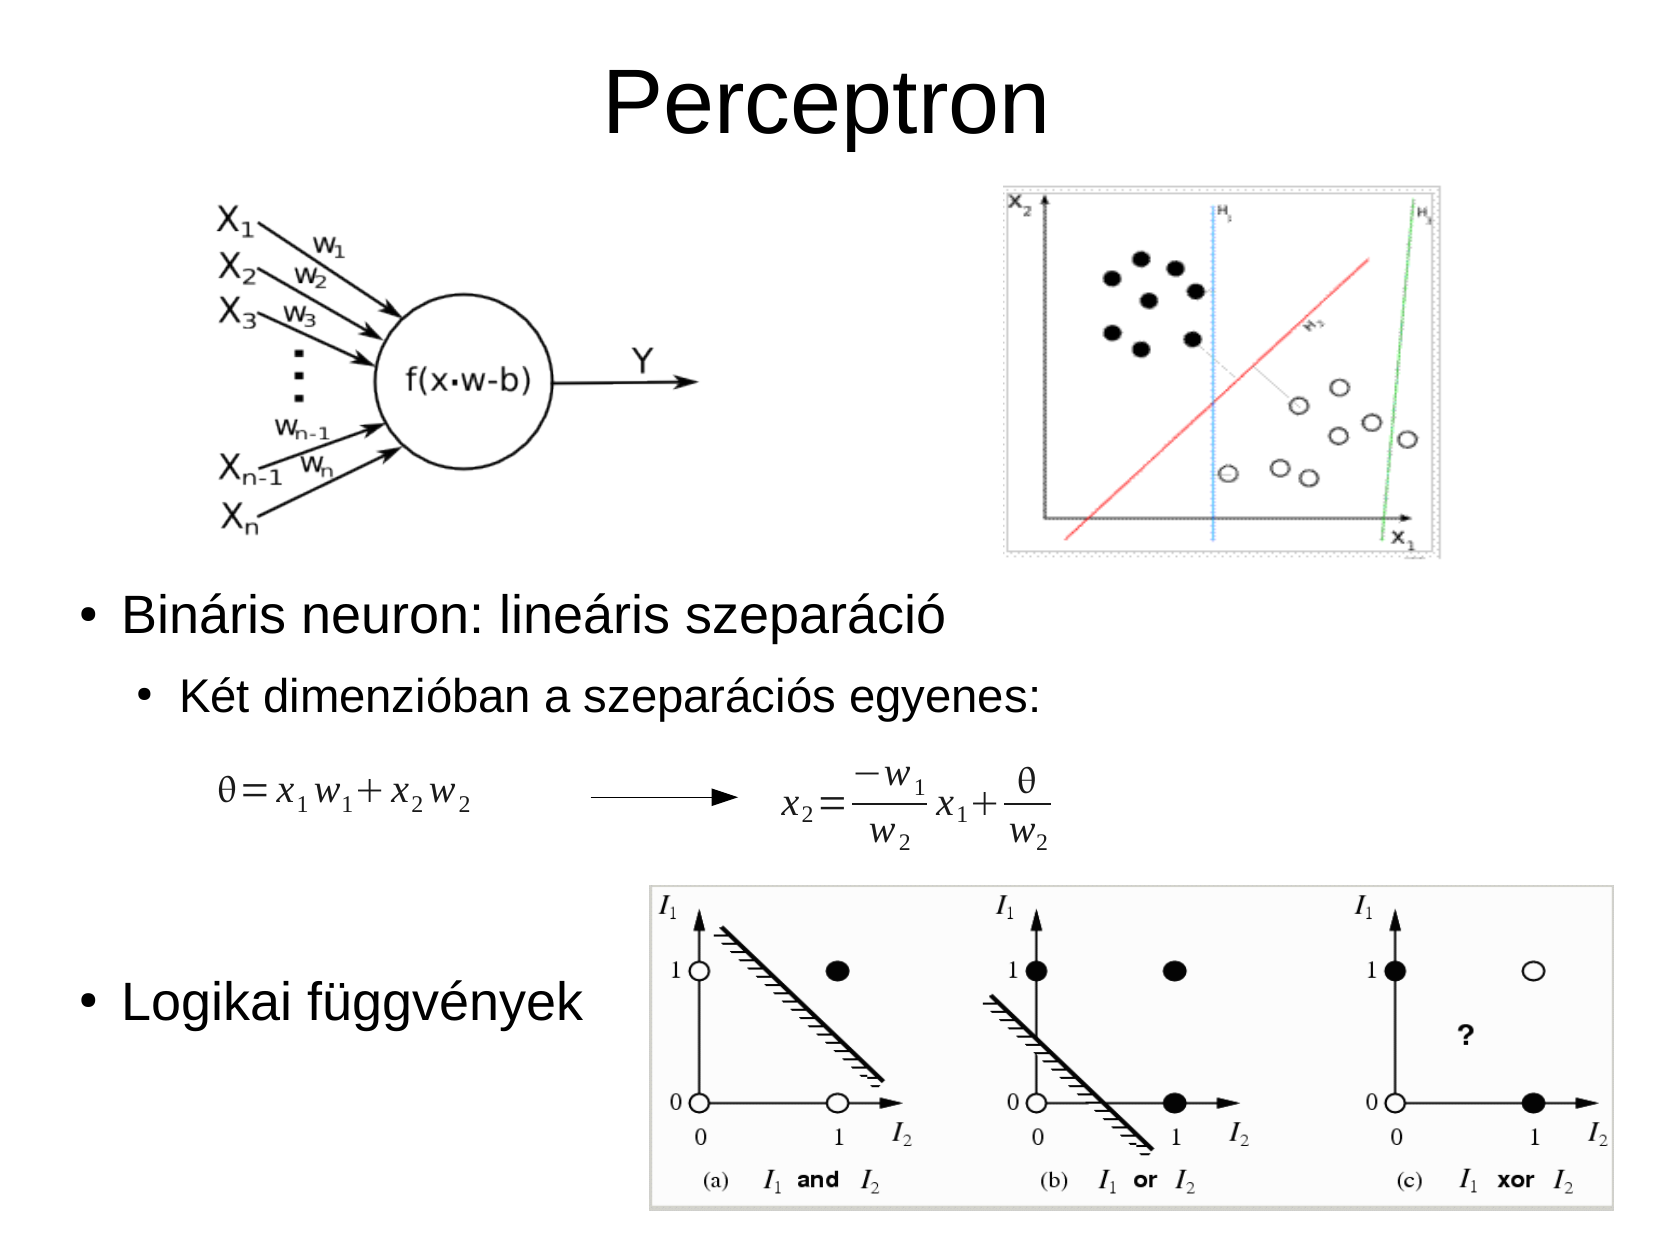

# Perceptron
Bináris neuron: lineáris szeparáció
Két dimenzióban a szeparációs egyenes:
Logikai függvények